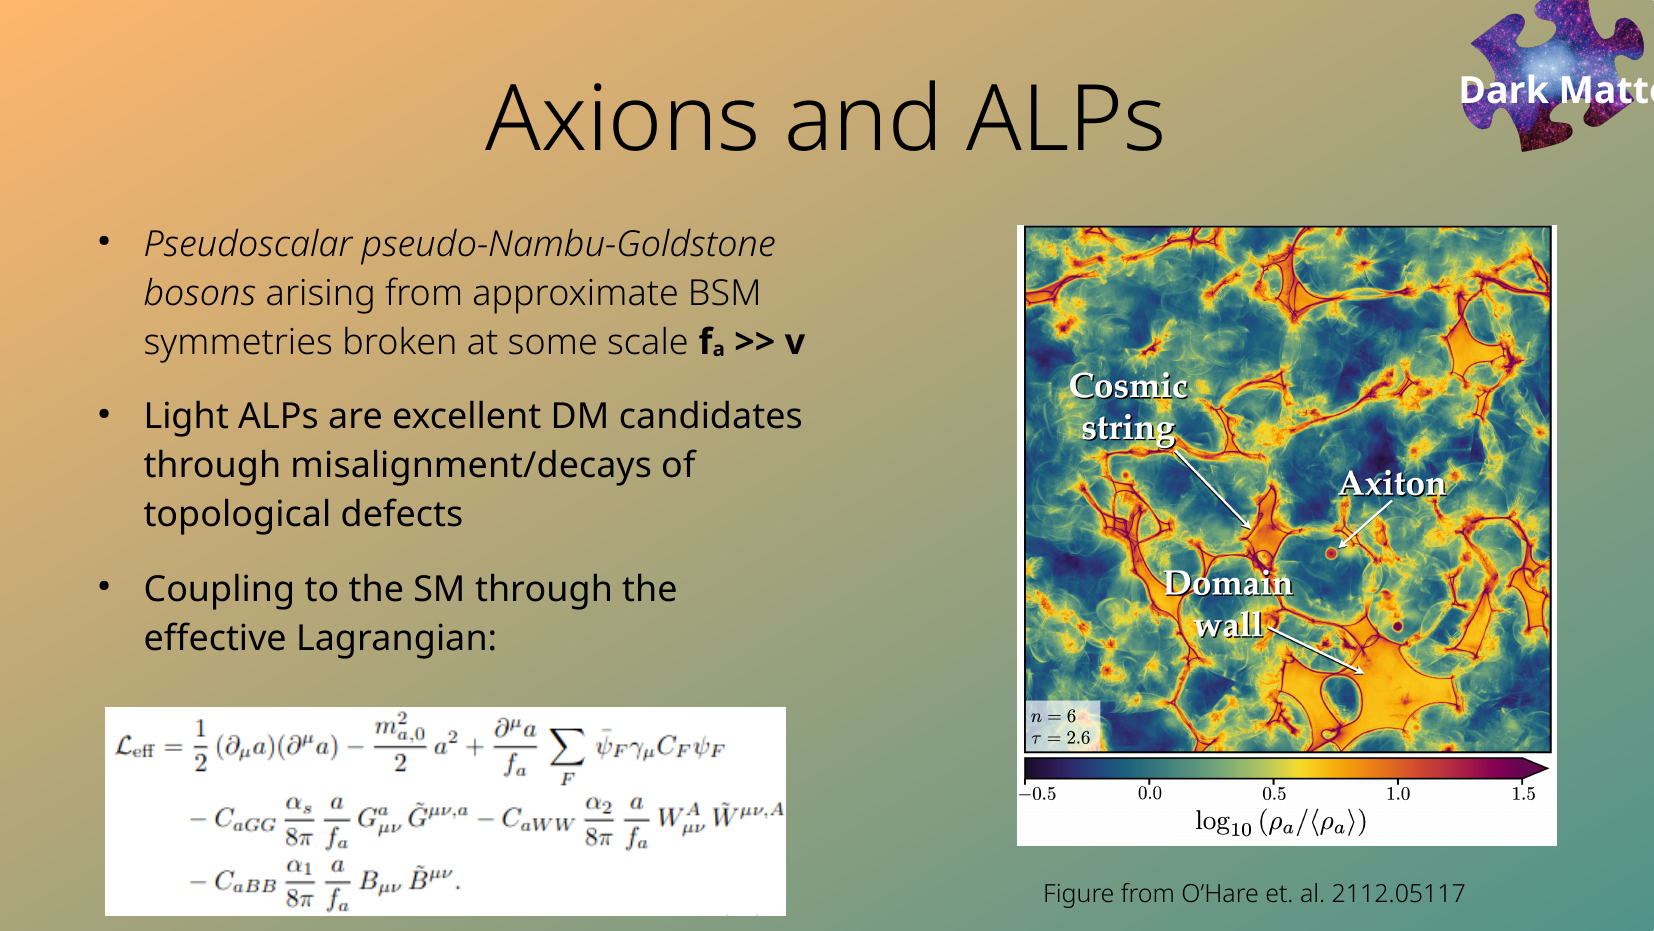

# Axions and ALPs
Dark Matter
Pseudoscalar pseudo-Nambu-Goldstone bosons arising from approximate BSM symmetries broken at some scale fa >> v
Light ALPs are excellent DM candidates through misalignment/decays of topological defects
Coupling to the SM through the effective Lagrangian:
Figure from O’Hare et. al. 2112.05117